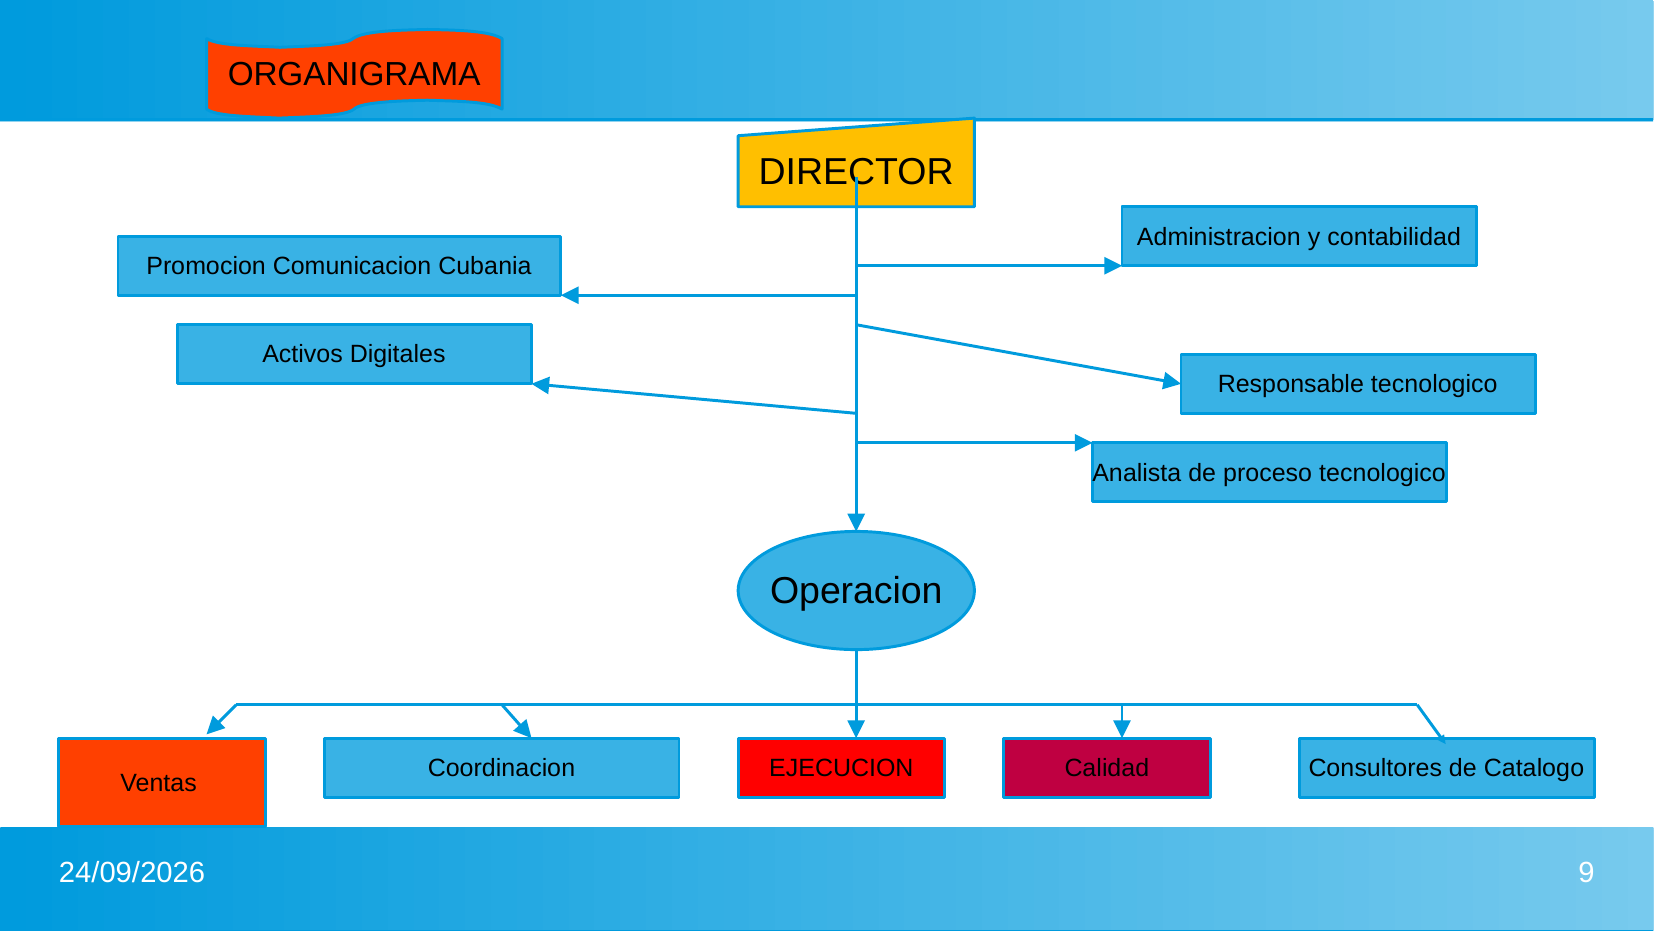

ORGANIGRAMA
DIRECTOR
Administracion y contabilidad
Administracion y contabilidad
Promocion Comunicacion Cubania
Activos Digitales
Responsable tecnologico
Analista de proceso tecnologico
Operacion
Ventas
Coordinacion
EJECUCION
Calidad
Consultores de Catalogo
9